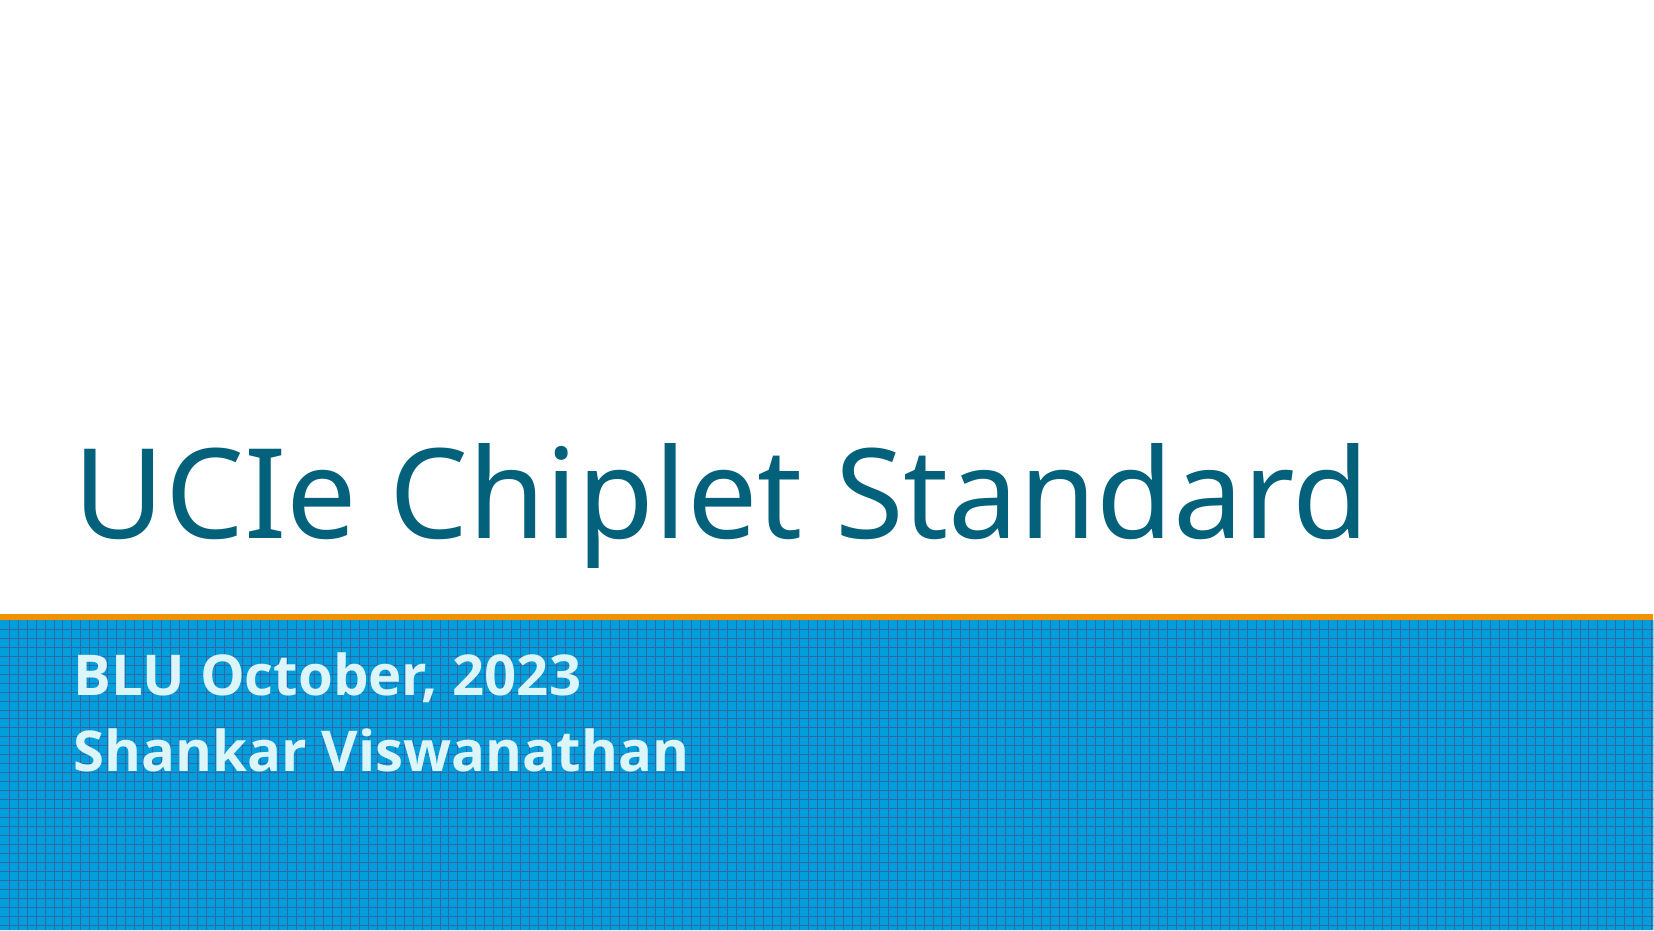

# UCIe Chiplet Standard
BLU October, 2023
Shankar Viswanathan